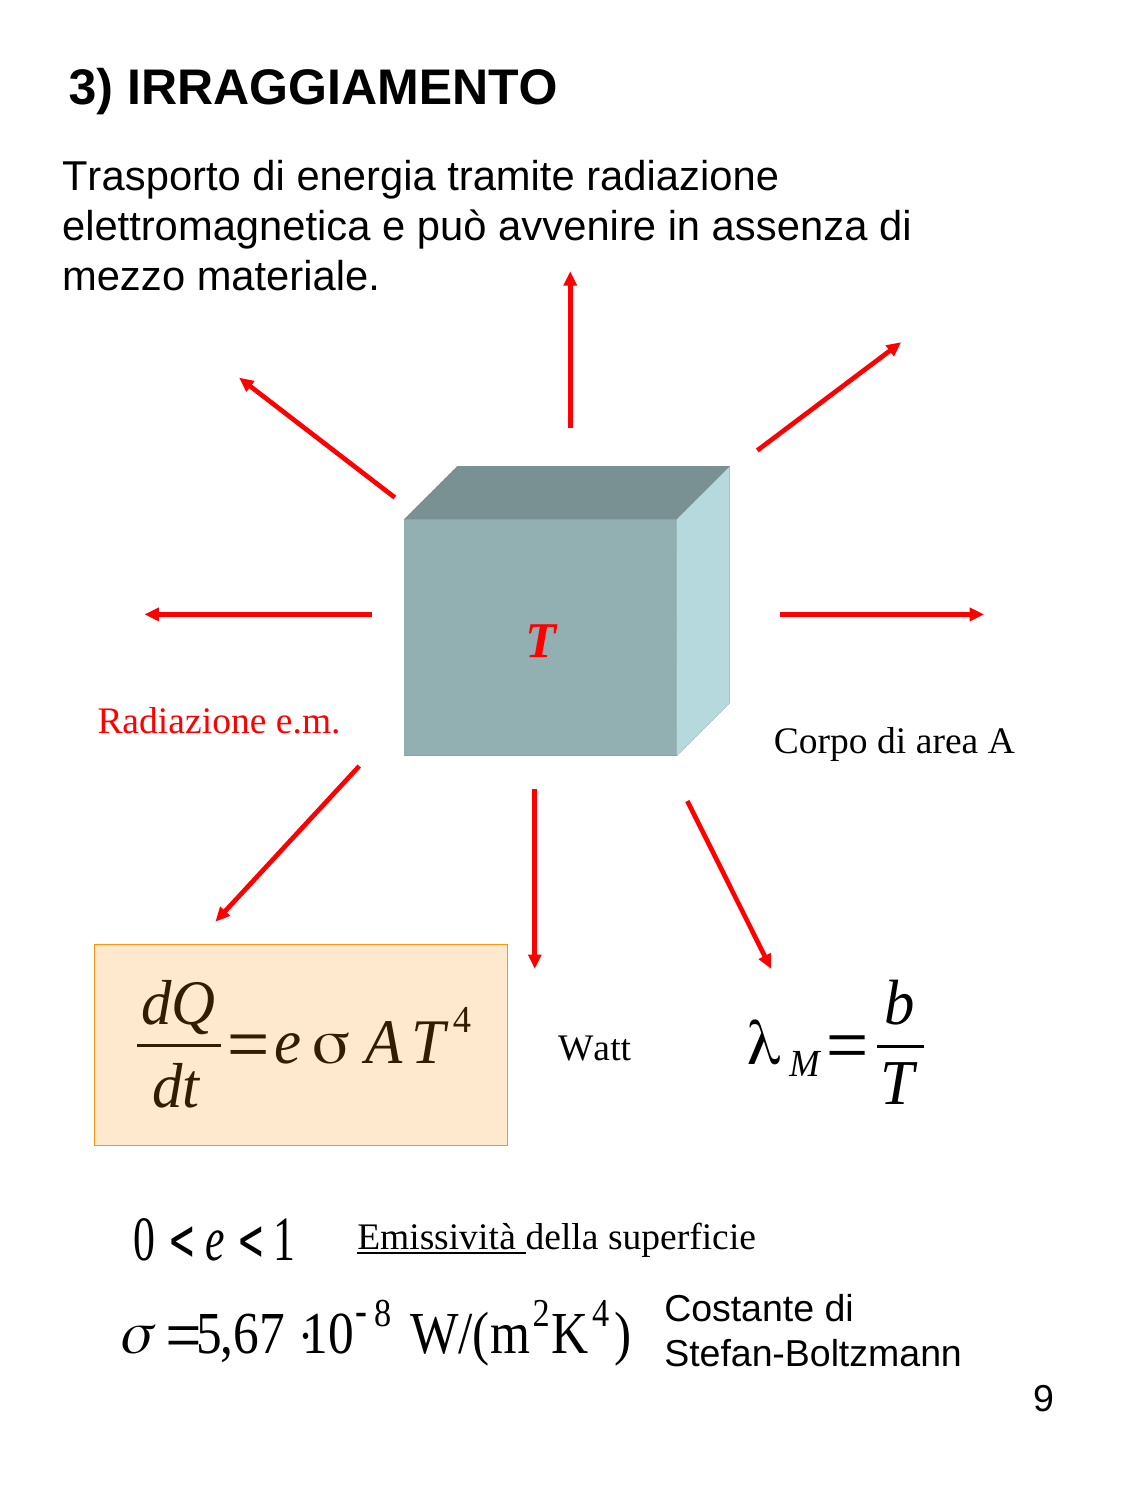

3) IRRAGGIAMENTO
Trasporto di energia tramite radiazione elettromagnetica e può avvenire in assenza di mezzo materiale.
T
Radiazione e.m.
Corpo di area A
Watt
Emissività della superficie
Costante di Stefan-Boltzmann
P8 Calore
9